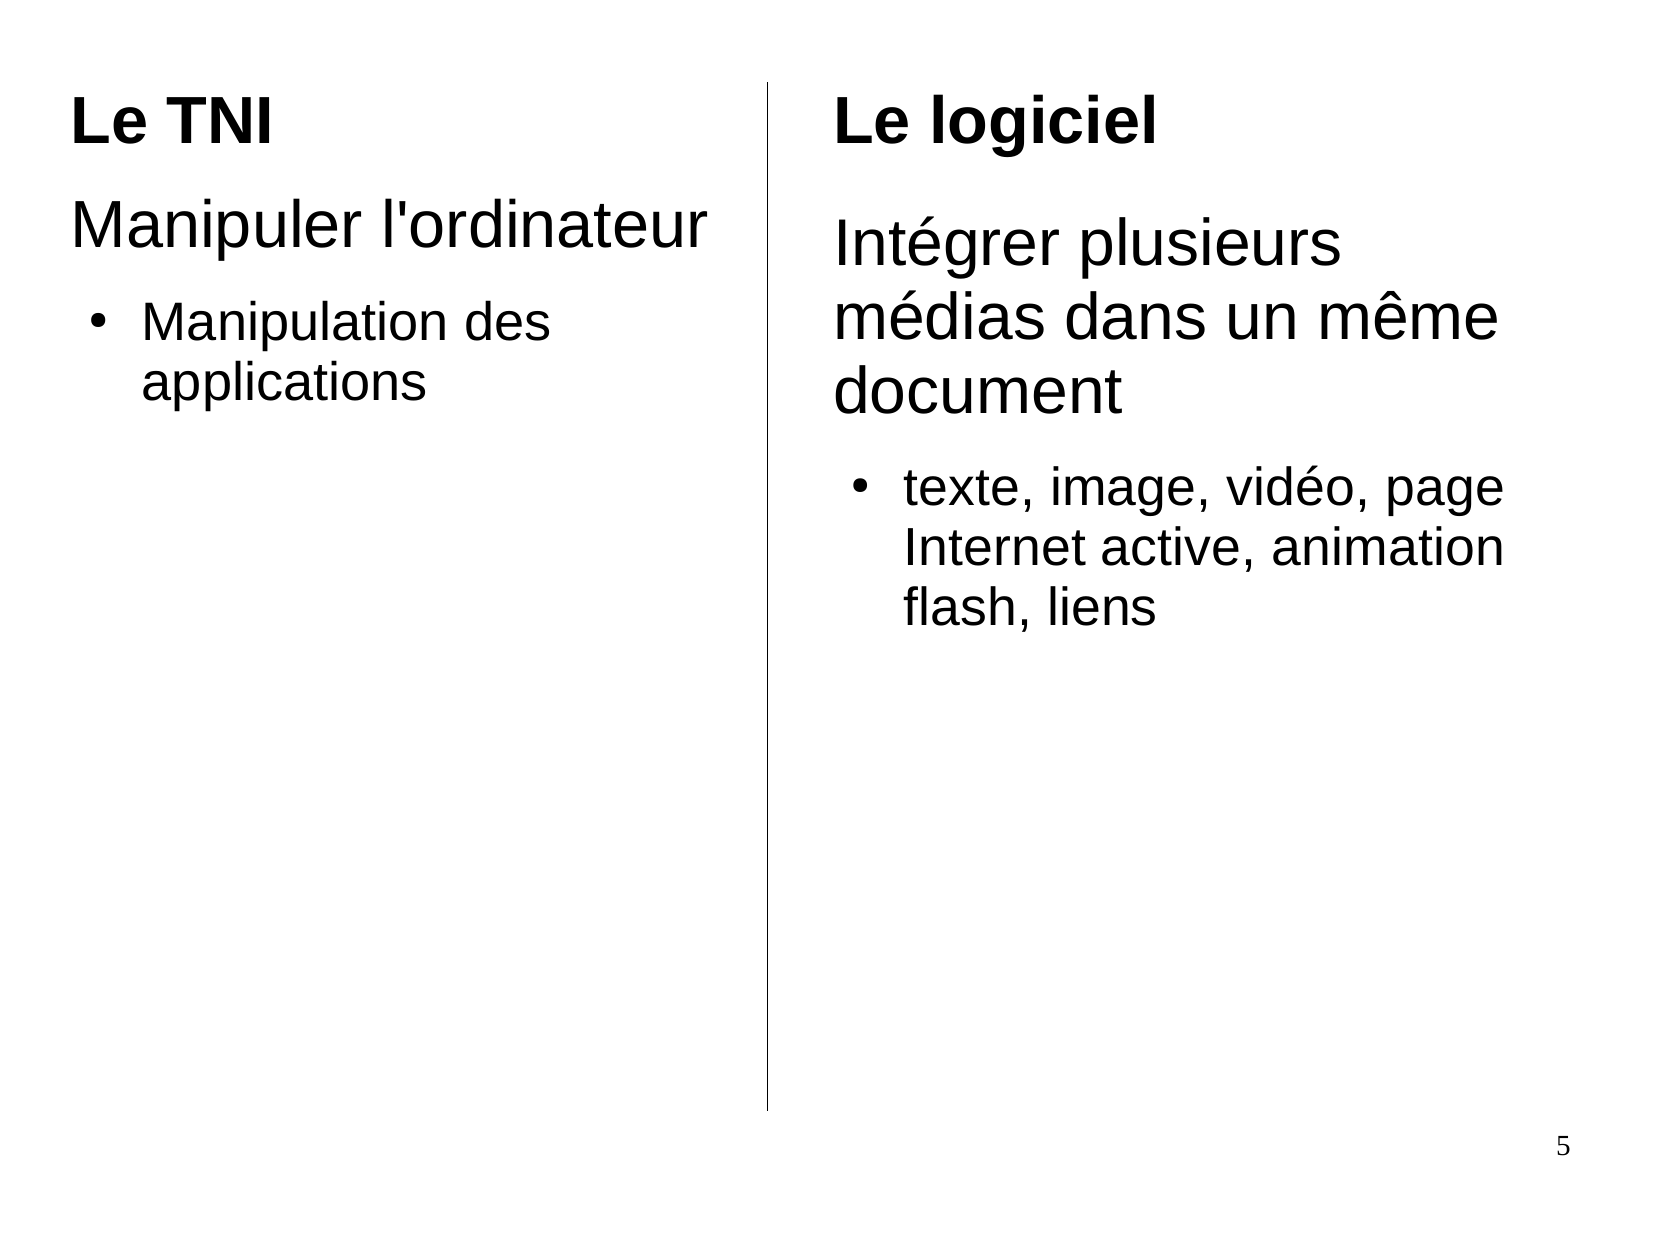

Le TNI
Manipuler l'ordinateur
Manipulation des applications
# Le logiciel
Intégrer plusieurs médias dans un même document
texte, image, vidéo, page Internet active, animation flash, liens
5